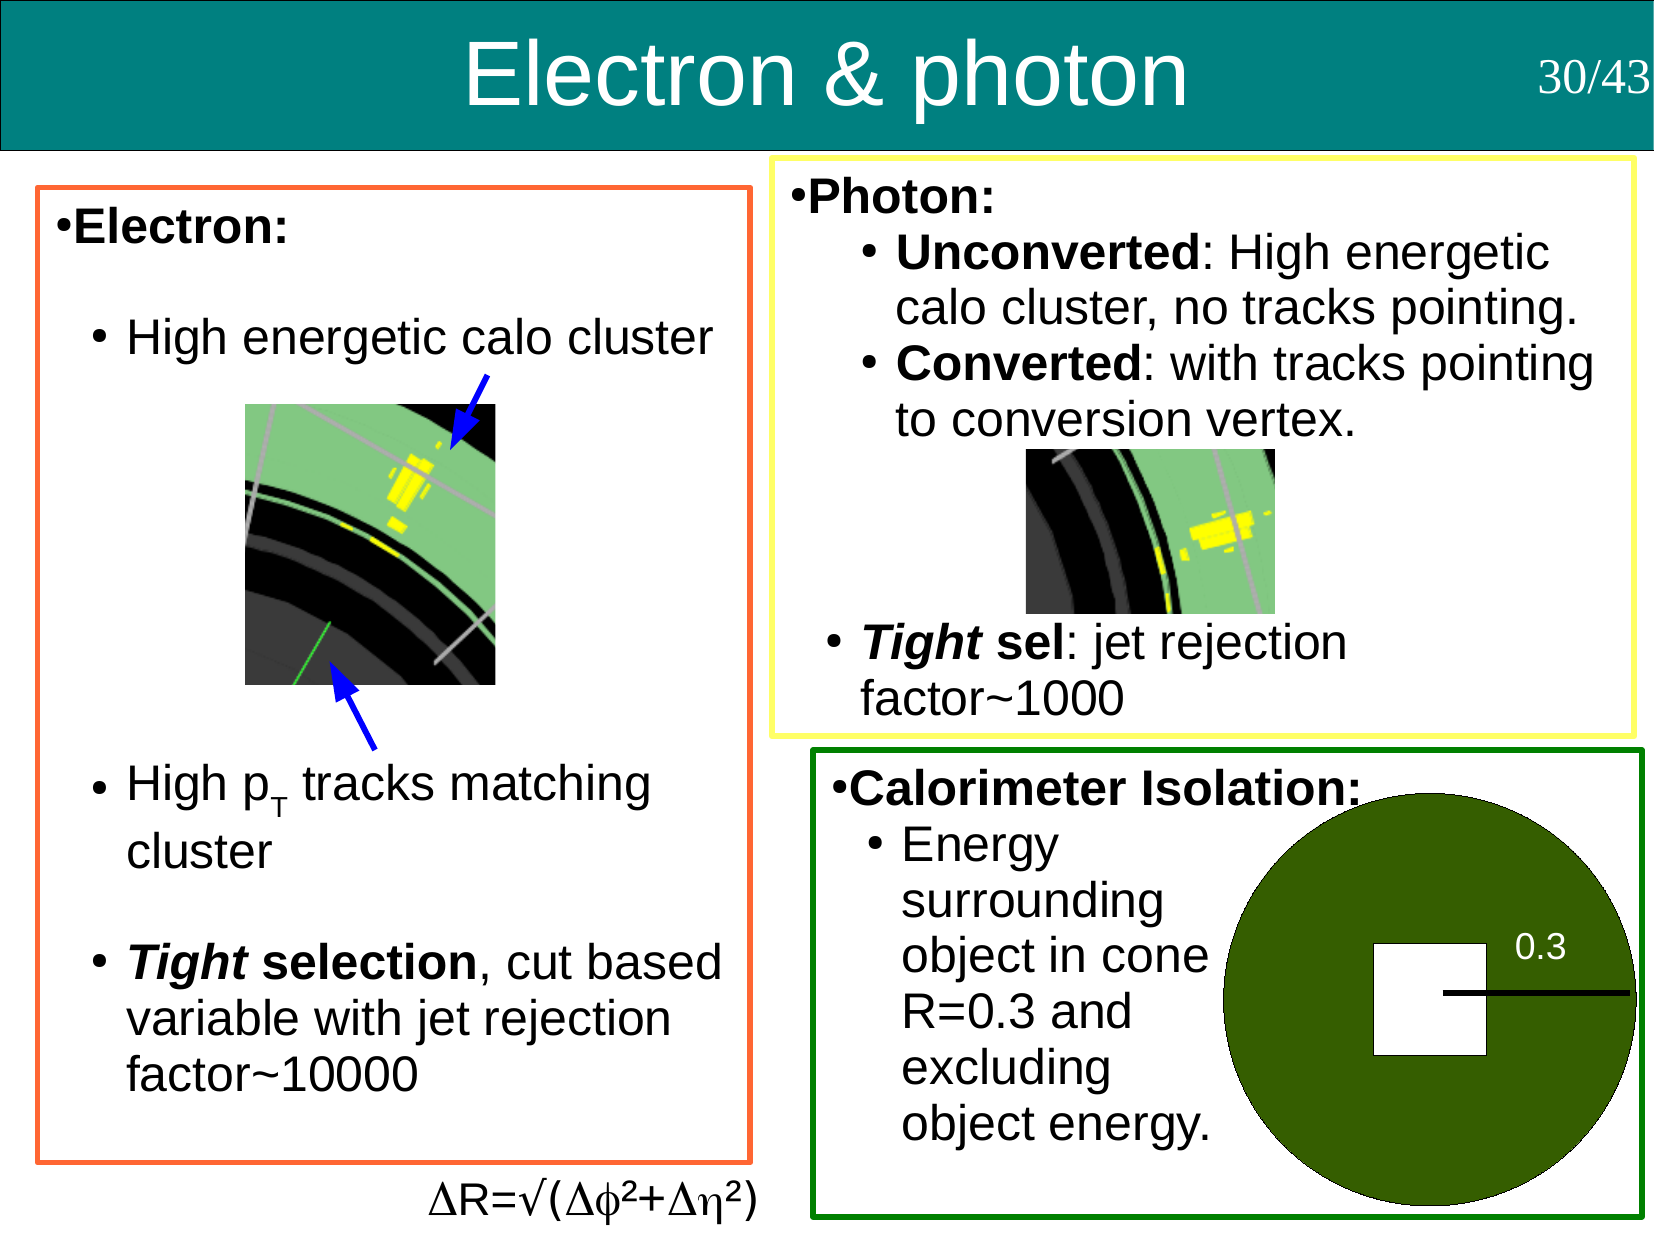

# Electron & photon
30
Photon:
Unconverted: High energetic calo cluster, no tracks pointing.
Converted: with tracks pointing to conversion vertex.
Tight sel: jet rejection factor~1000
Electron:
High energetic calo cluster
High pT tracks matching cluster
Tight selection, cut based variable with jet rejection factor~10000
Calorimeter Isolation:
Energy
surrounding
object in cone
R=0.3 and
excluding
object energy.
0.3
DR=√(Df²+Dh²)